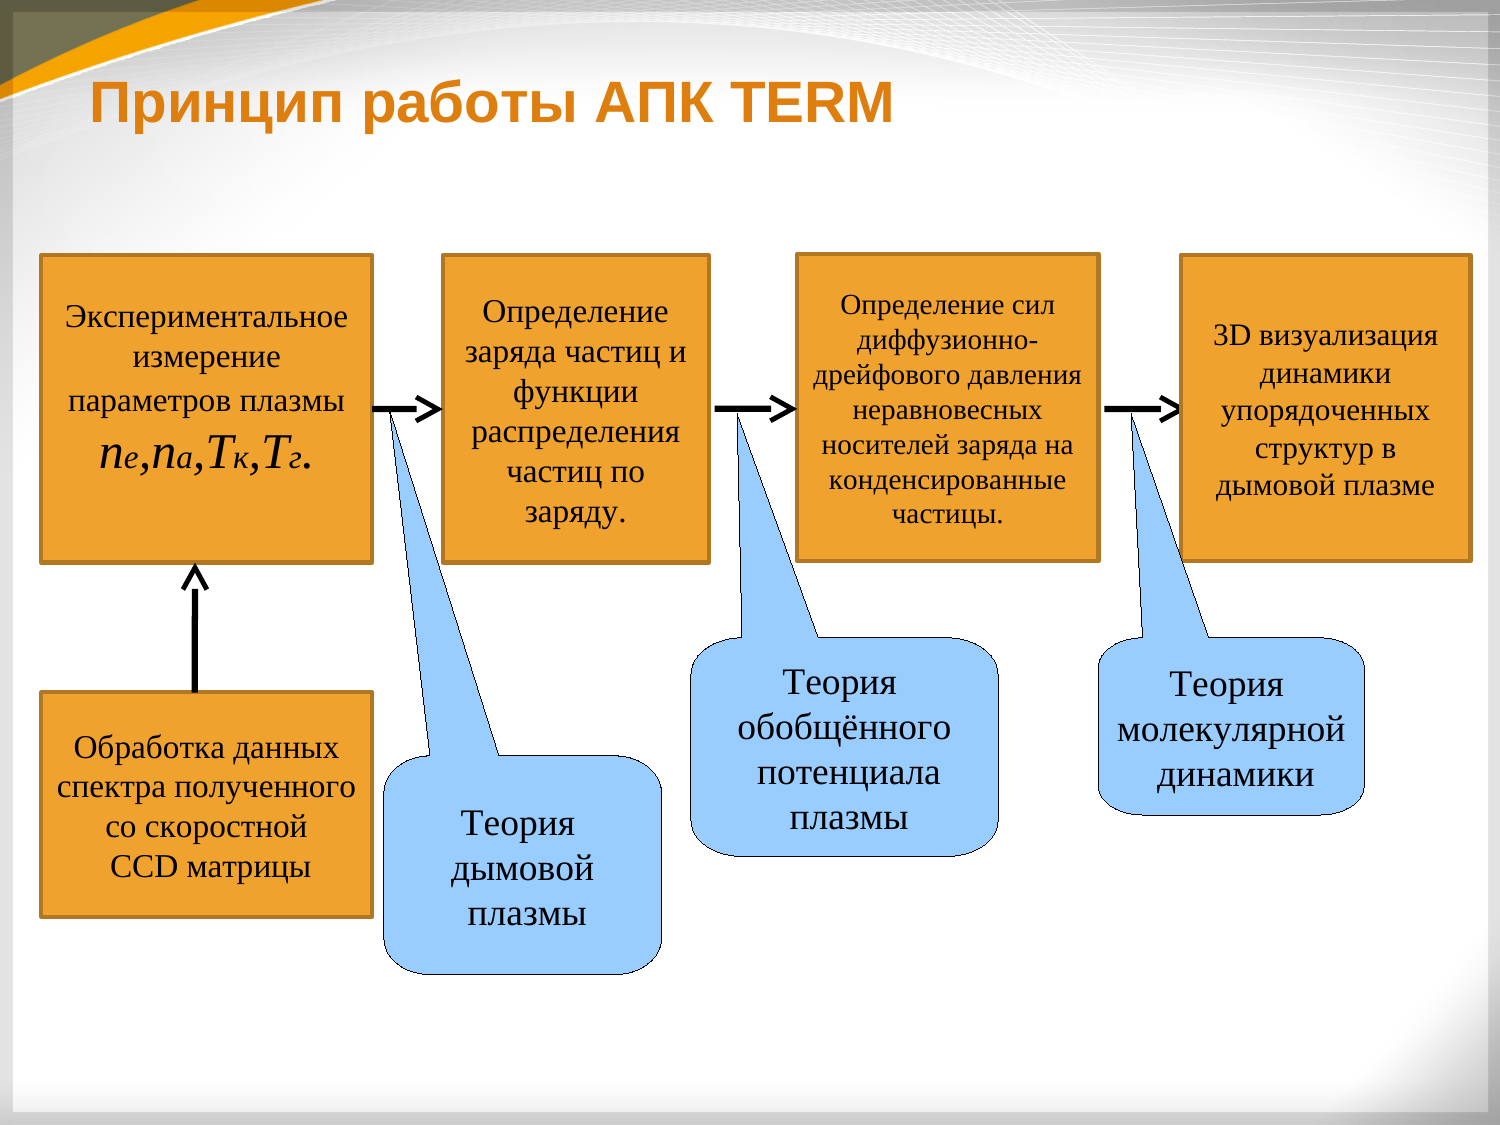

# Принцип работы АПК TERM
Определение сил диффузионно-дрейфового давления неравновесных носителей заряда на конденсированные частицы.
Экспериментальное измерение параметров плазмы nе,nа,Тк,Тг.
Определение заряда частиц и функции распределения частиц по заряду.
3D визуализация динамики
упорядоченных структур в дымовой плазме
Теория
обобщённого
 потенциала
 плазмы
Теория
молекулярной
 динамики
Обработка данных спектра полученного со скоростной
 CCD матрицы
Теория
дымовой
 плазмы